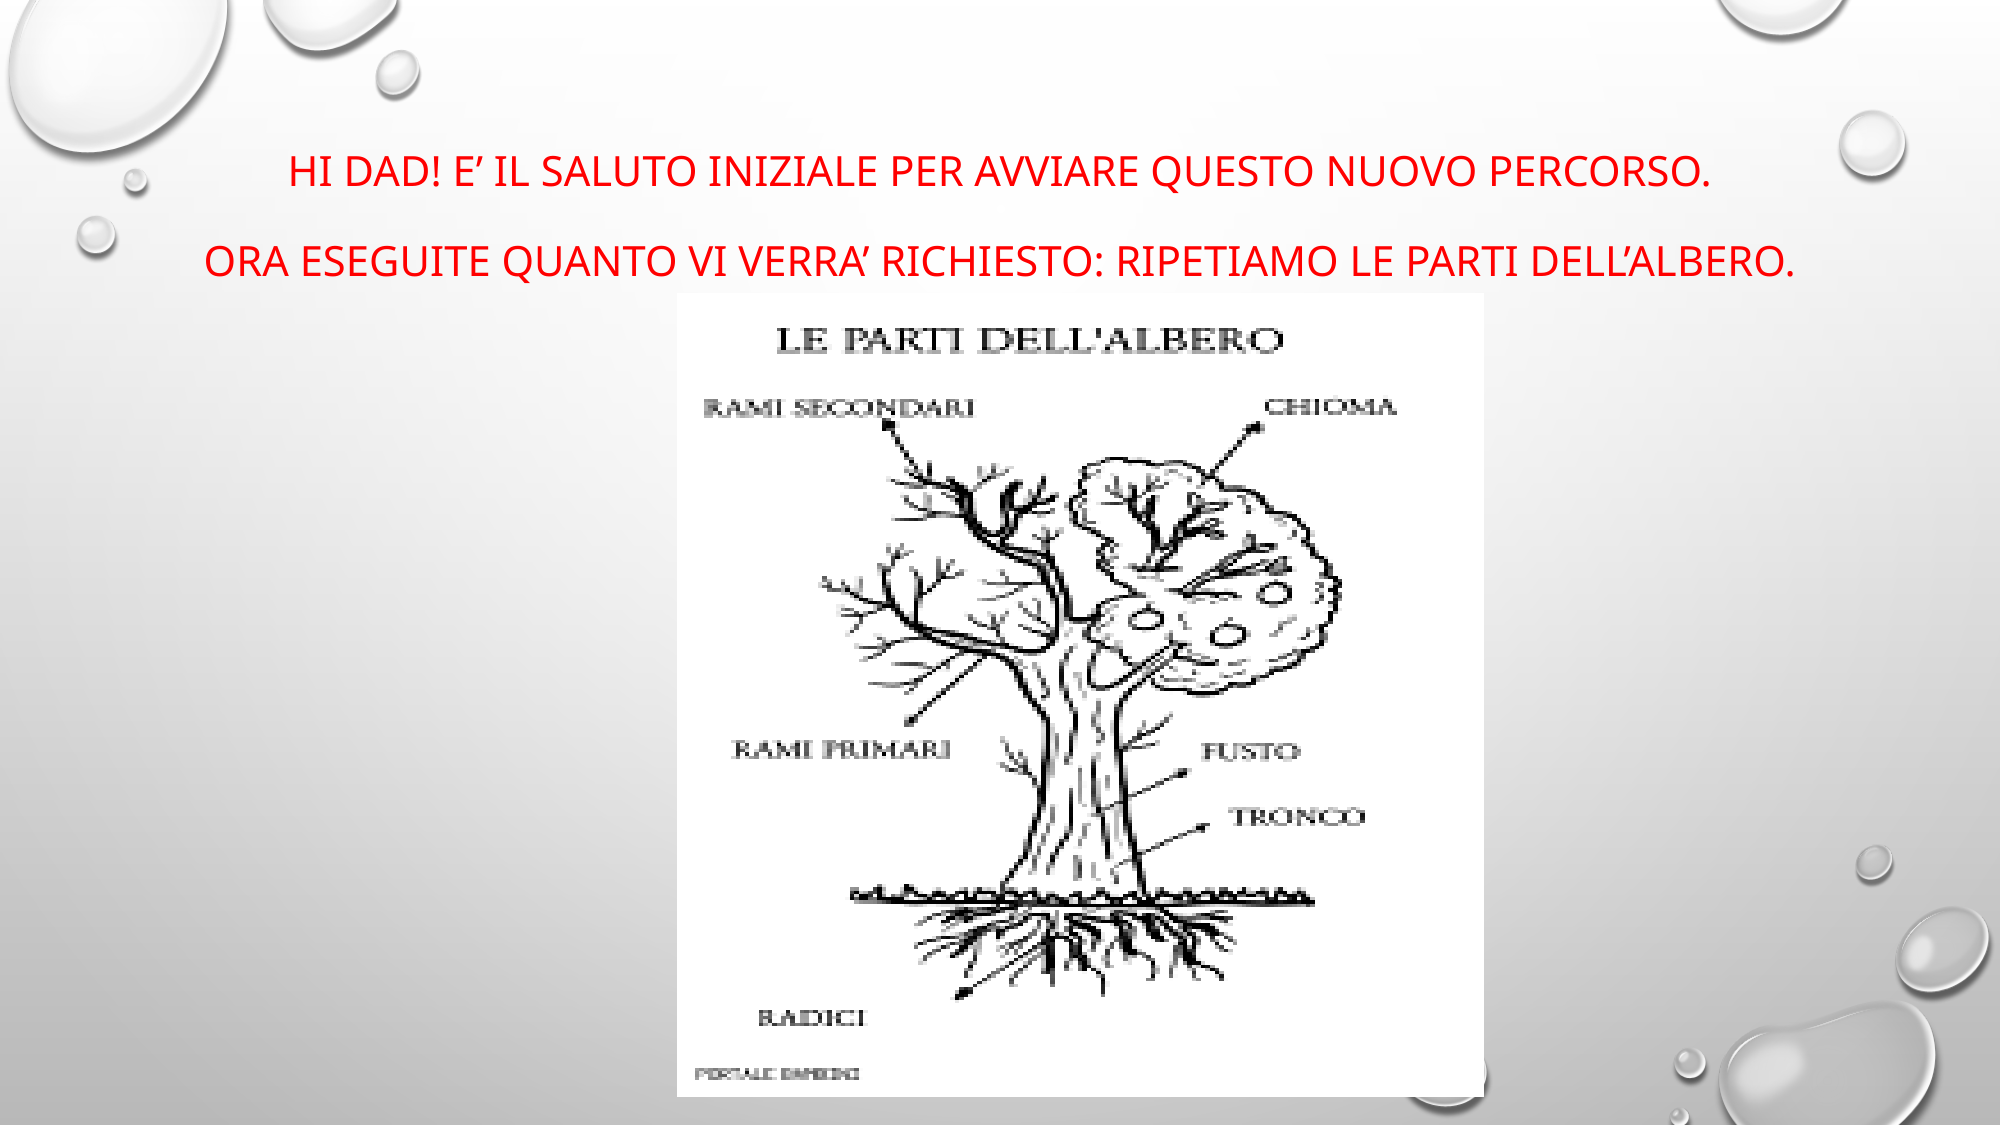

# HI DAD! E’ il saluto iniziale per avviare Questo nuovo percorso. Ora eseguite quanto vi verra’ richiesto: ripetiamo le parti dell’albero.